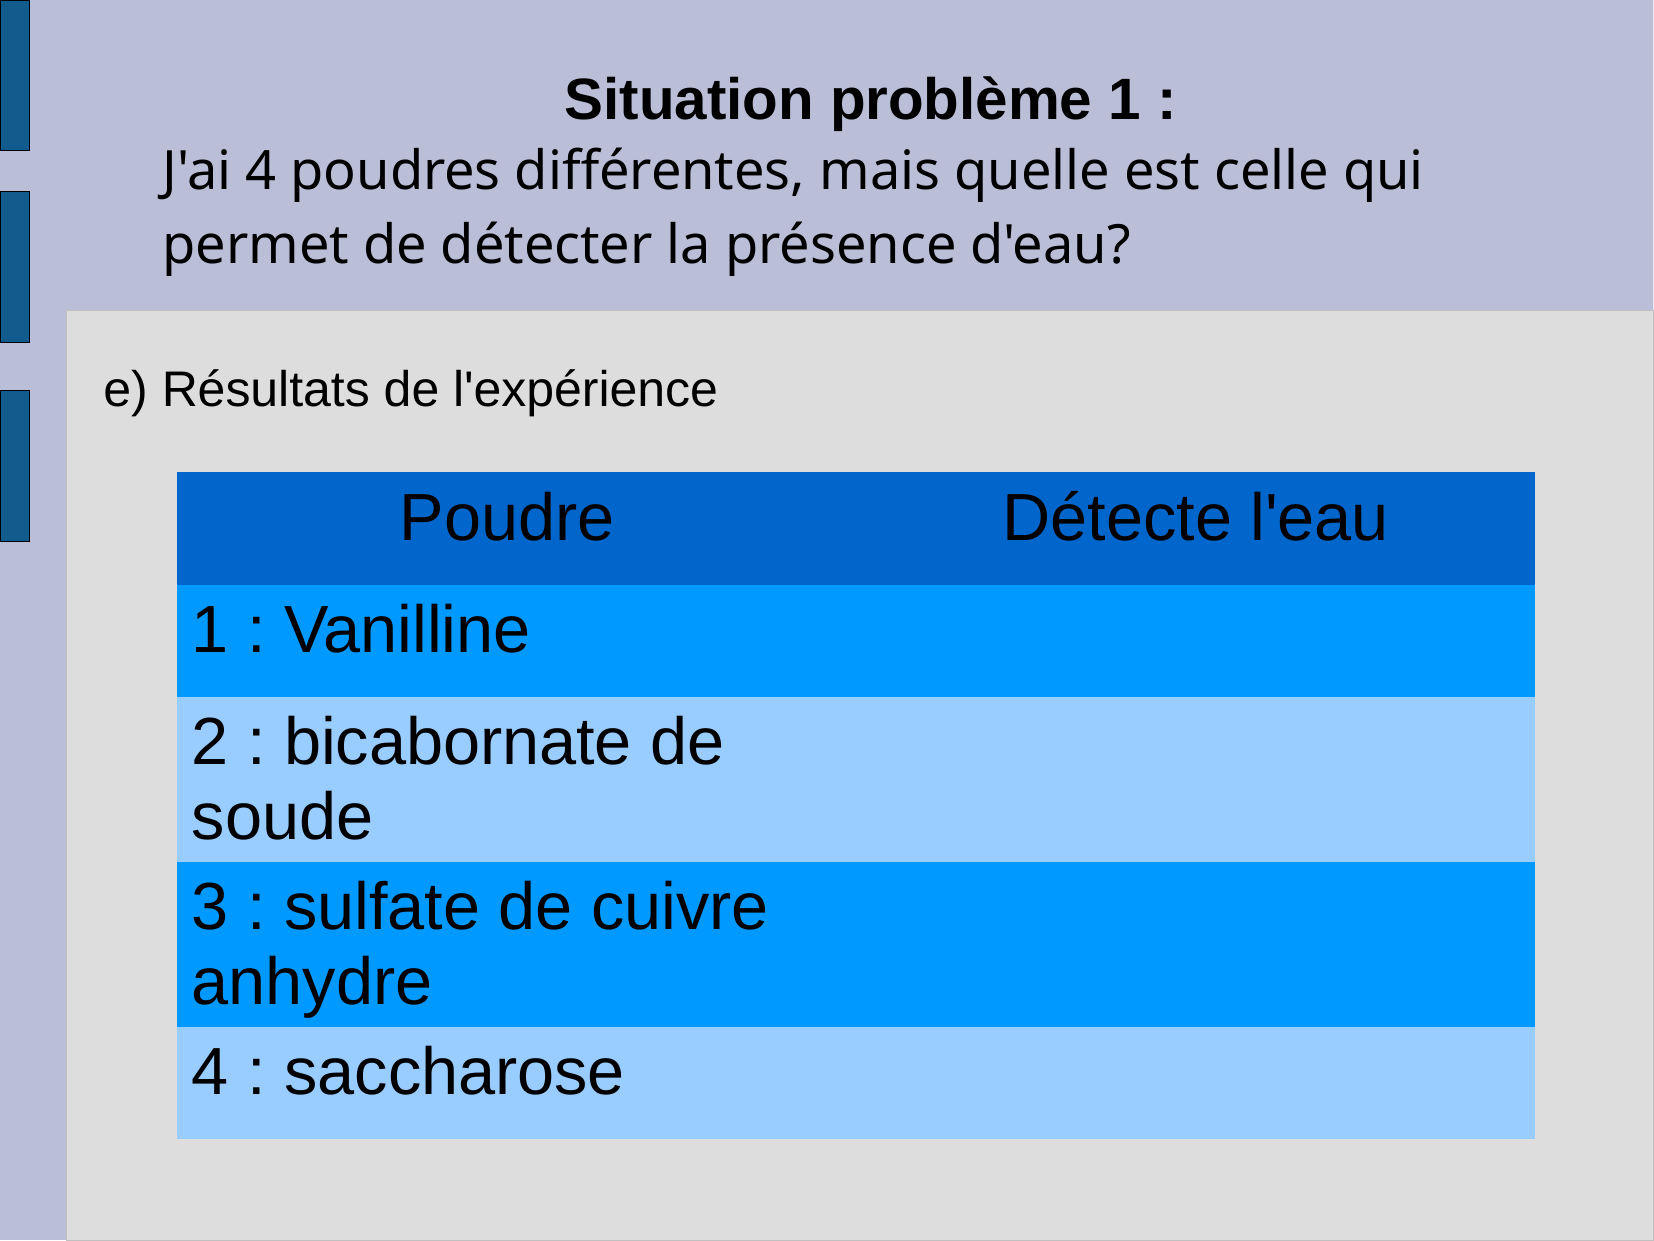

Situation problème 1 :
J'ai 4 poudres différentes, mais quelle est celle qui permet de détecter la présence d'eau?
e) Résultats de l'expérience
| Poudre | Détecte l'eau |
| --- | --- |
| 1 : Vanilline | |
| 2 : bicabornate de soude | |
| 3 : sulfate de cuivre anhydre | |
| 4 : saccharose | |